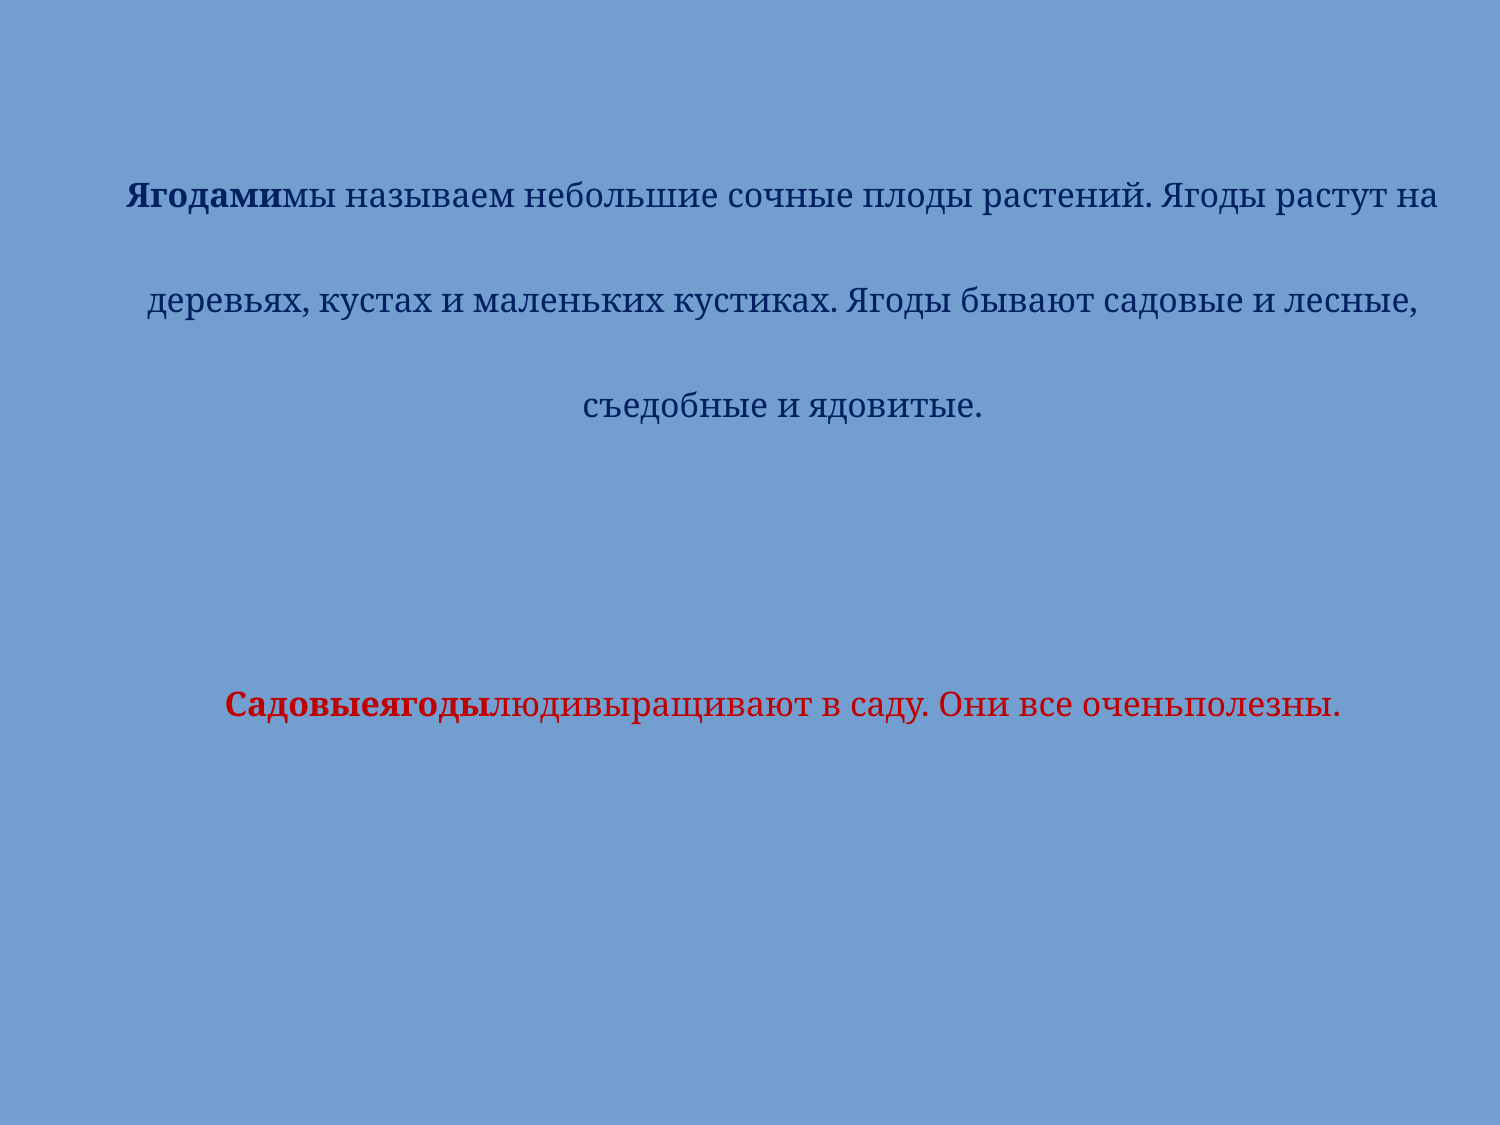

# Ягодамимы называем небольшие сочные плоды растений. Ягоды растут на деревьях, кустах и маленьких кустиках. Ягоды бывают садовые и лесные, съедобные и ядовитые.
Садовыеягодылюдивыращивают в саду. Они все оченьполезны.